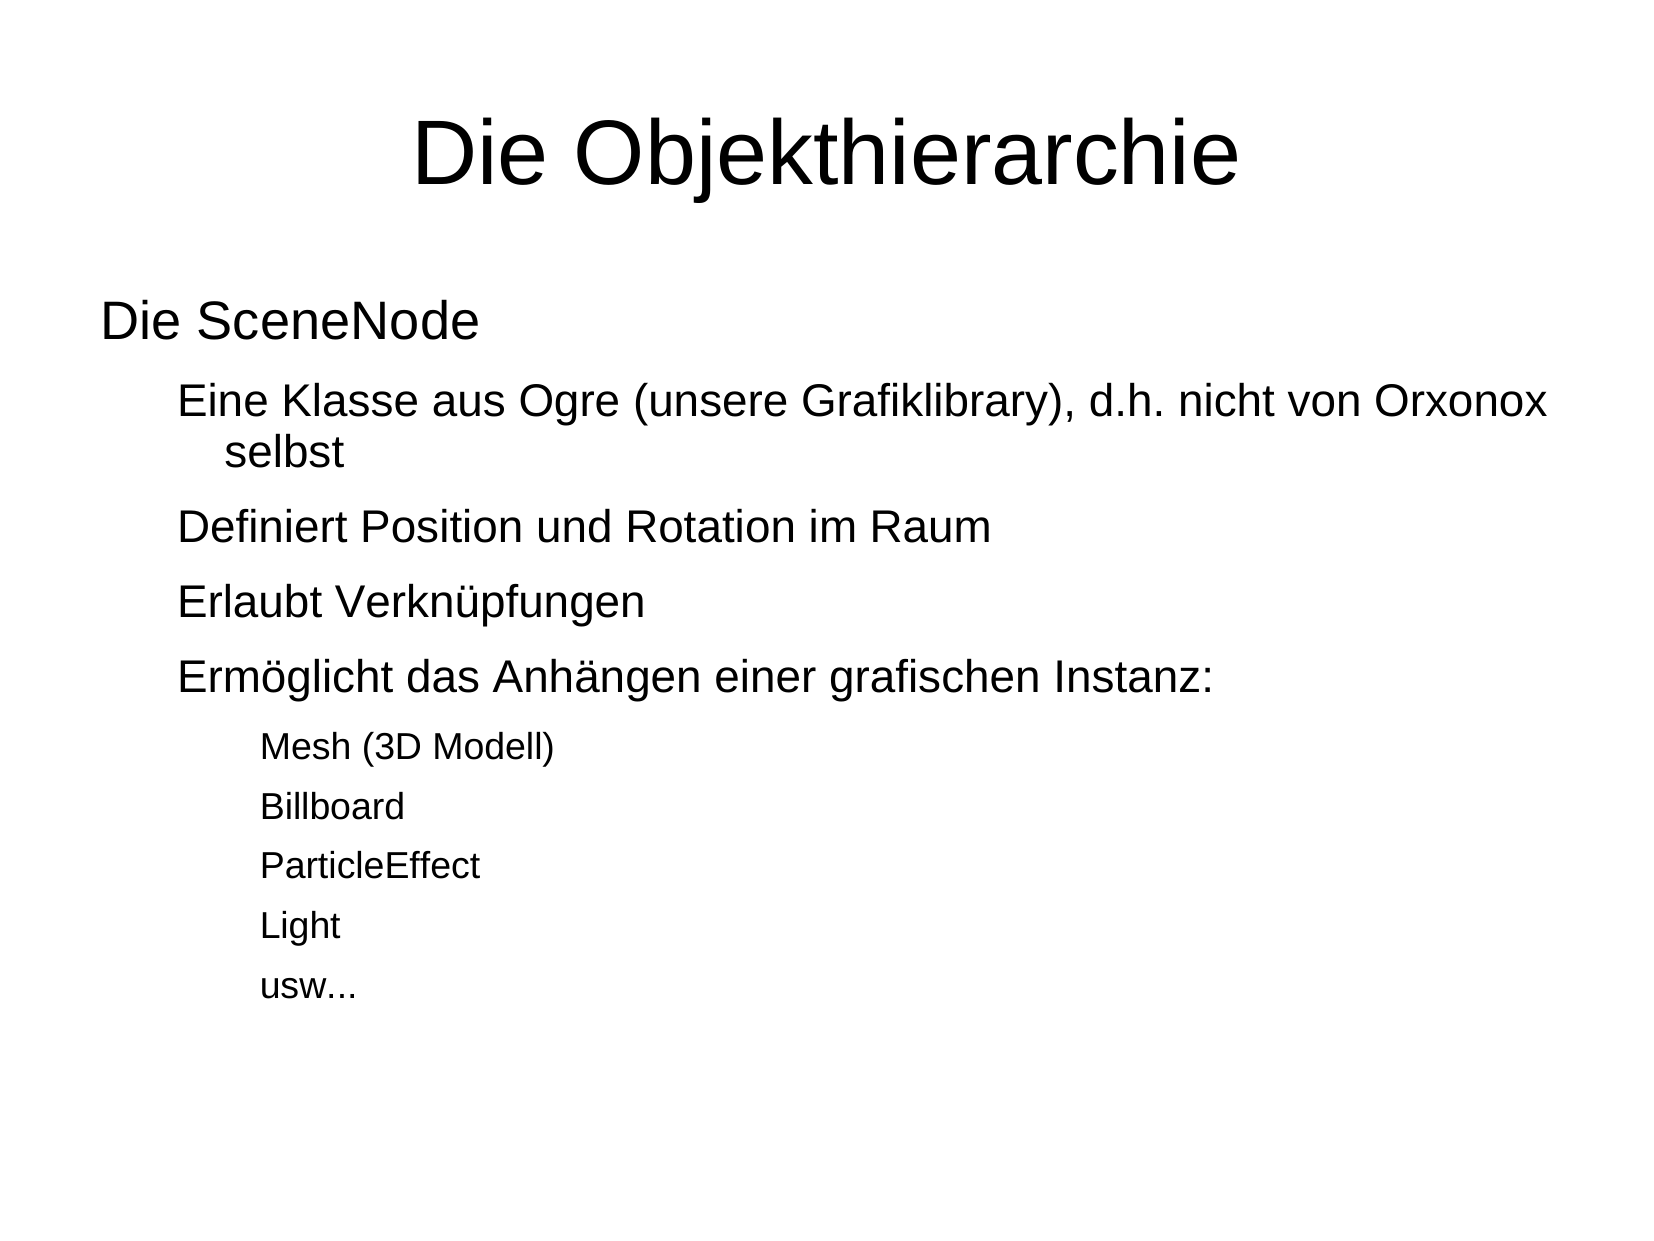

# Die Objekthierarchie
Die SceneNode
Eine Klasse aus Ogre (unsere Grafiklibrary), d.h. nicht von Orxonox selbst
Definiert Position und Rotation im Raum
Erlaubt Verknüpfungen
Ermöglicht das Anhängen einer grafischen Instanz:
Mesh (3D Modell)
Billboard
ParticleEffect
Light
usw...